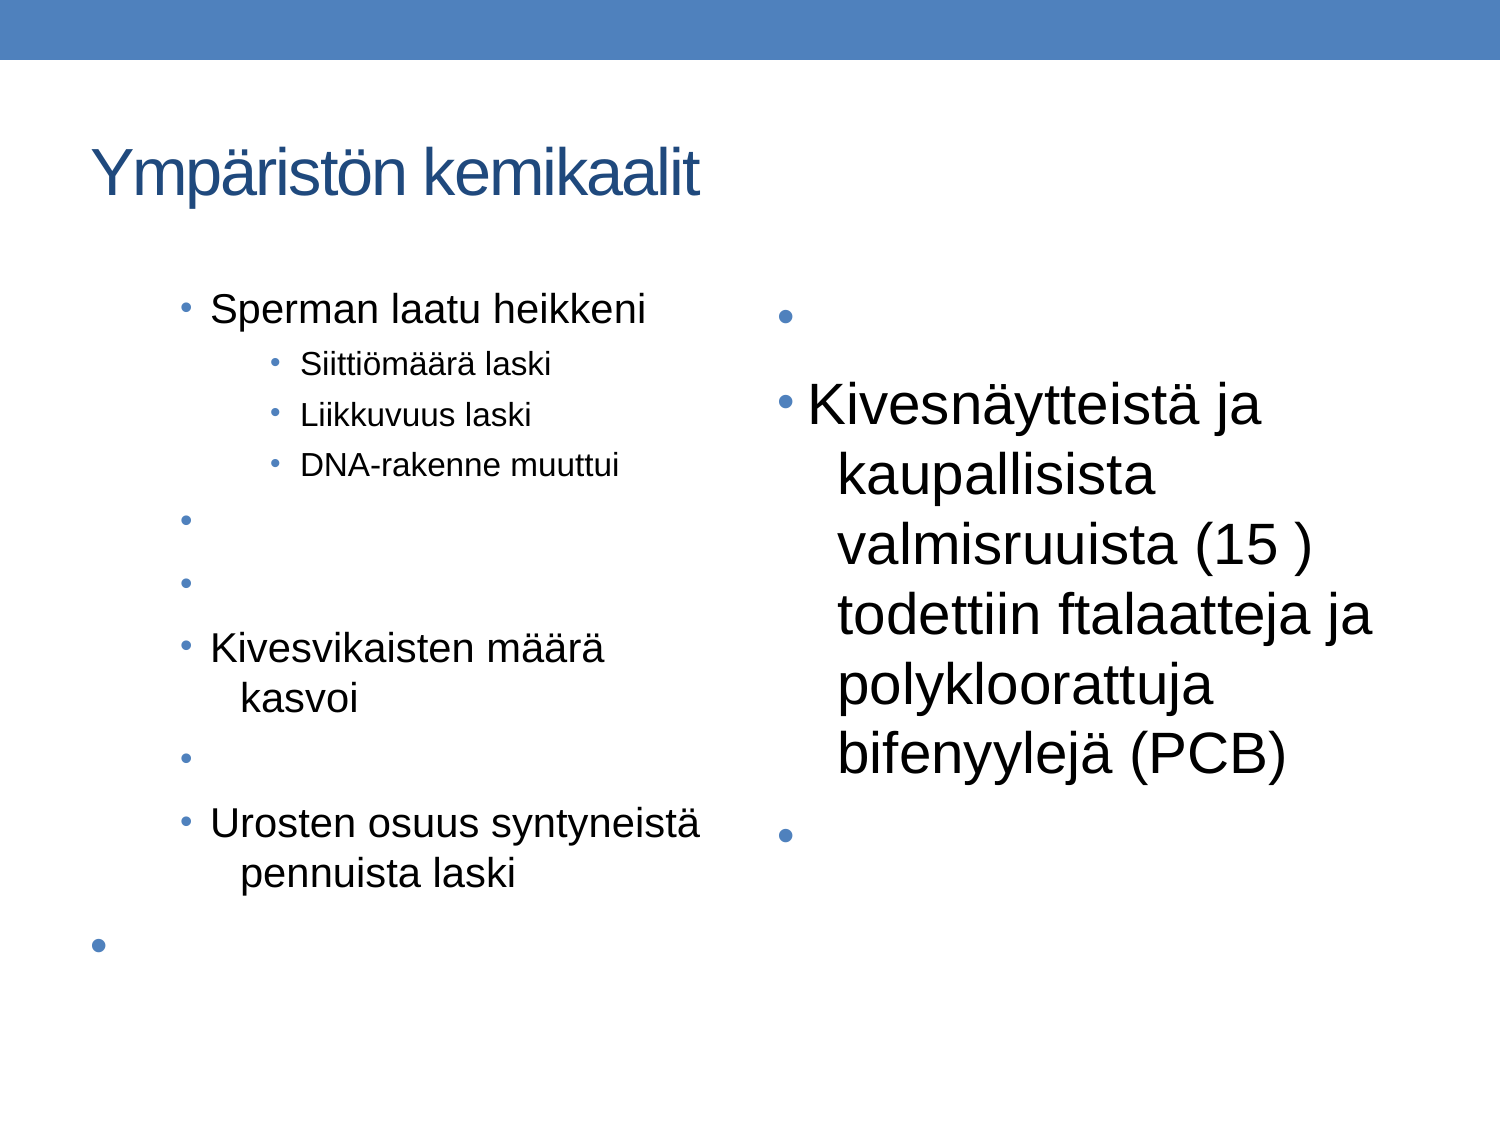

# Ympäristön kemikaalit
Sperman laatu heikkeni
Siittiömäärä laski
Liikkuvuus laski
DNA-rakenne muuttui
Kivesvikaisten määrä kasvoi
Urosten osuus syntyneistä pennuista laski
Kivesnäytteistä ja kaupallisista valmisruuista (15 ) todettiin ftalaatteja ja polykloorattuja bifenyylejä (PCB)